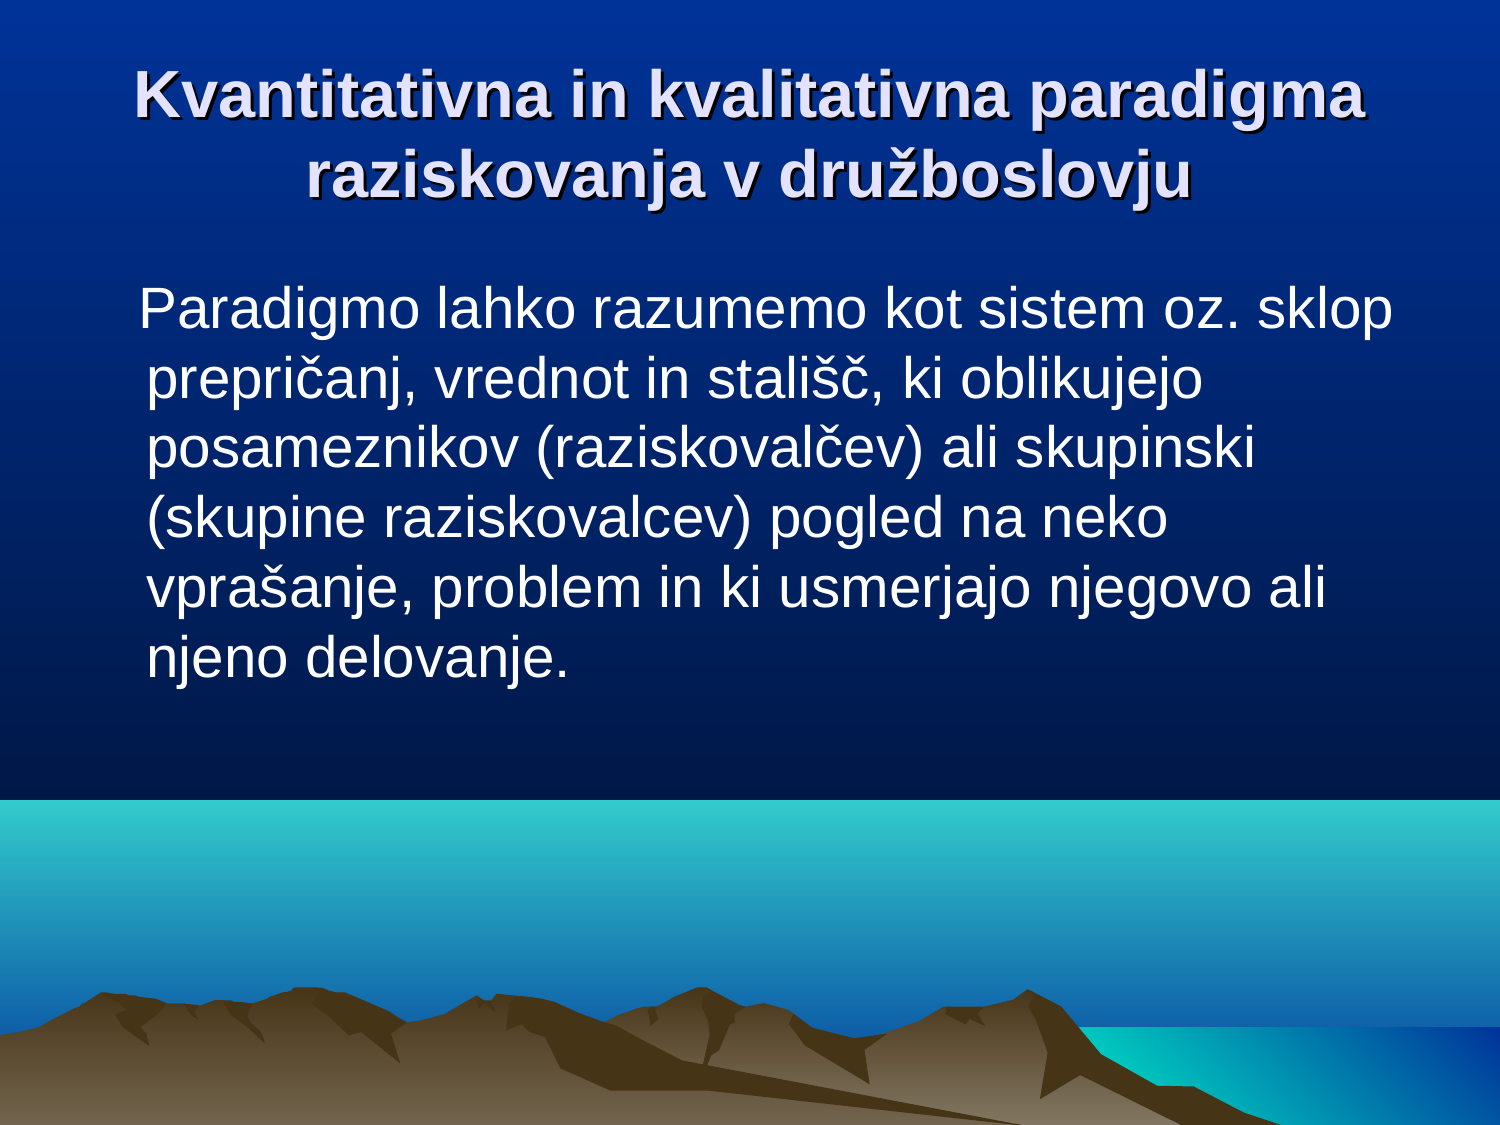

# Kvantitativna in kvalitativna paradigma raziskovanja v družboslovju
 Paradigmo lahko razumemo kot sistem oz. sklop prepričanj, vrednot in stališč, ki oblikujejo posameznikov (raziskovalčev) ali skupinski (skupine raziskovalcev) pogled na neko vprašanje, problem in ki usmerjajo njegovo ali njeno delovanje.